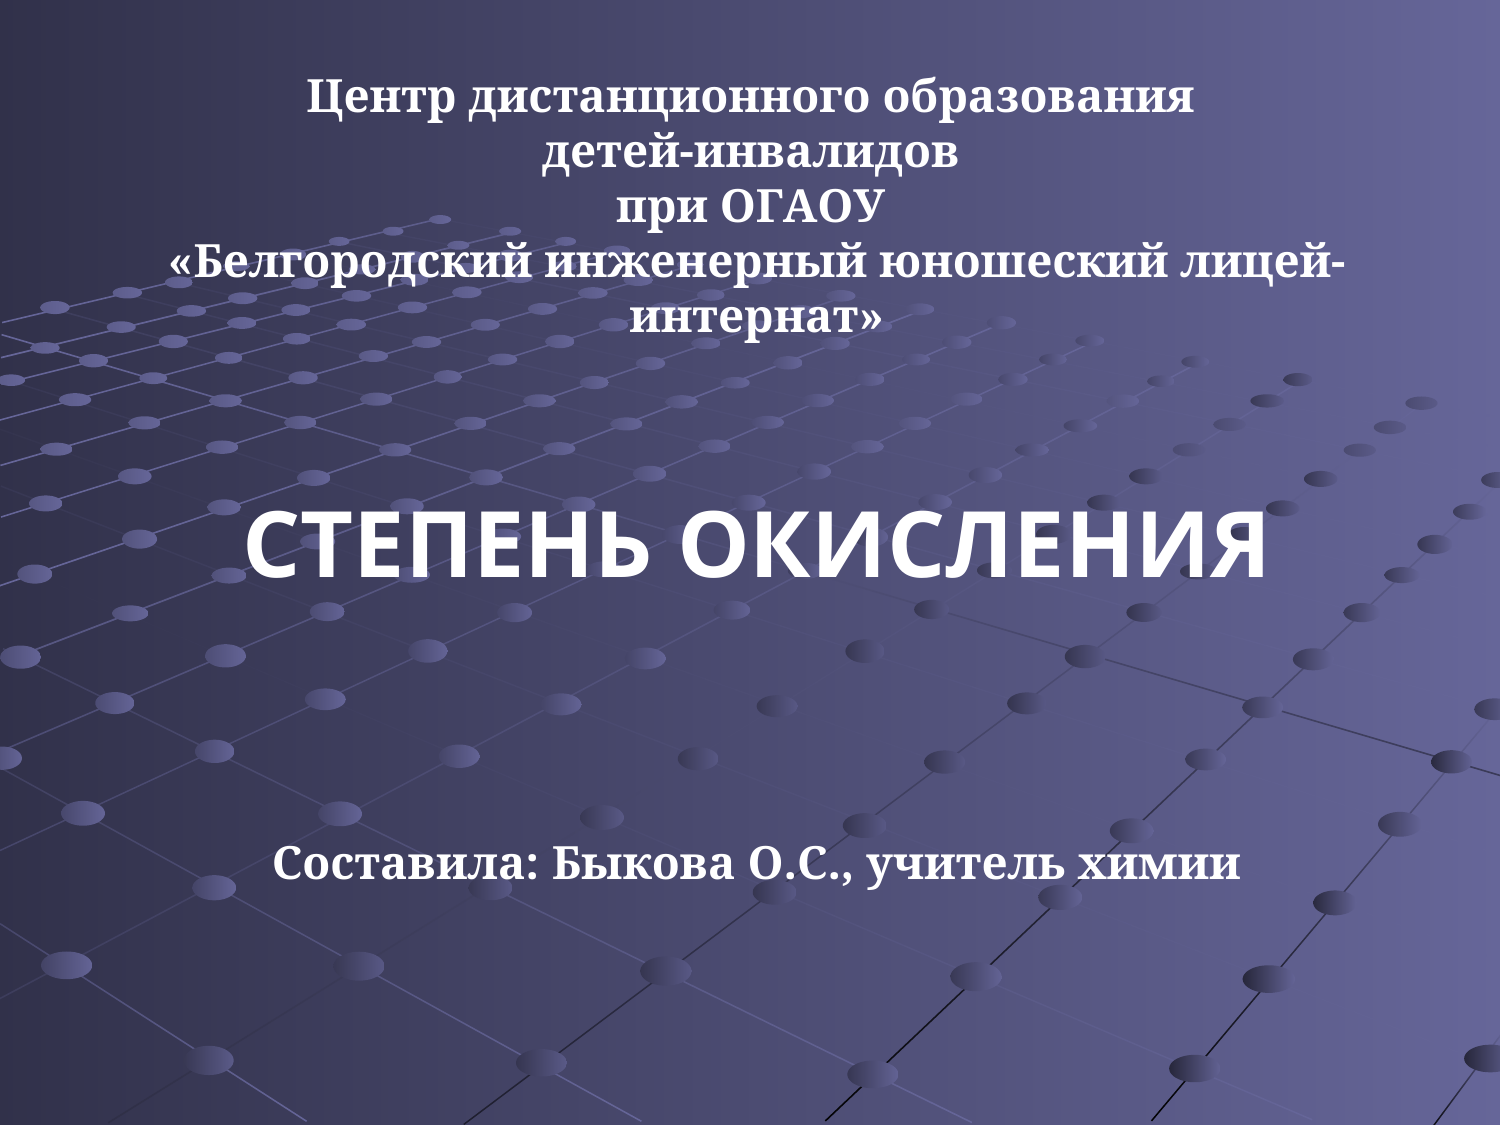

Центр дистанционного образования
детей-инвалидов
при ОГАОУ
«Белгородский инженерный юношеский лицей-интернат»
СТЕПЕНЬ ОКИСЛЕНИЯ
Составила: Быкова О.С., учитель химии